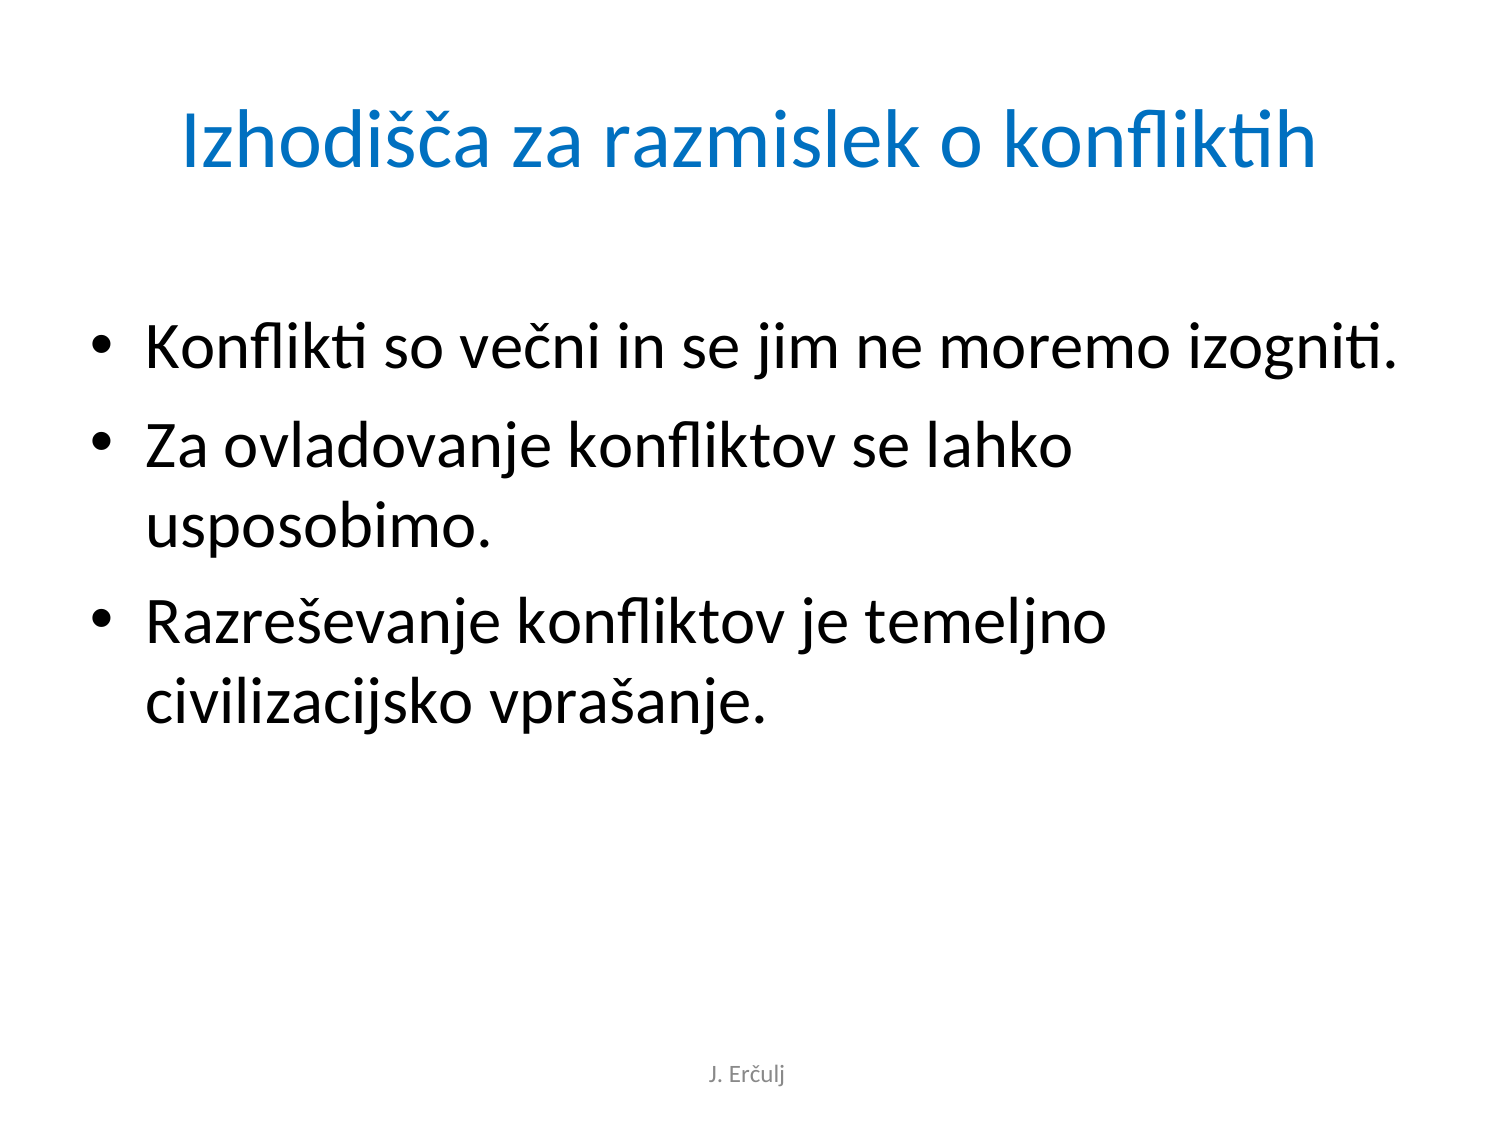

# Izhodišča za razmislek o konfliktih
Konflikti so večni in se jim ne moremo izogniti.
Za ovladovanje konfliktov se lahko usposobimo.
Razreševanje konfliktov je temeljno civilizacijsko vprašanje.
J. Erčulj